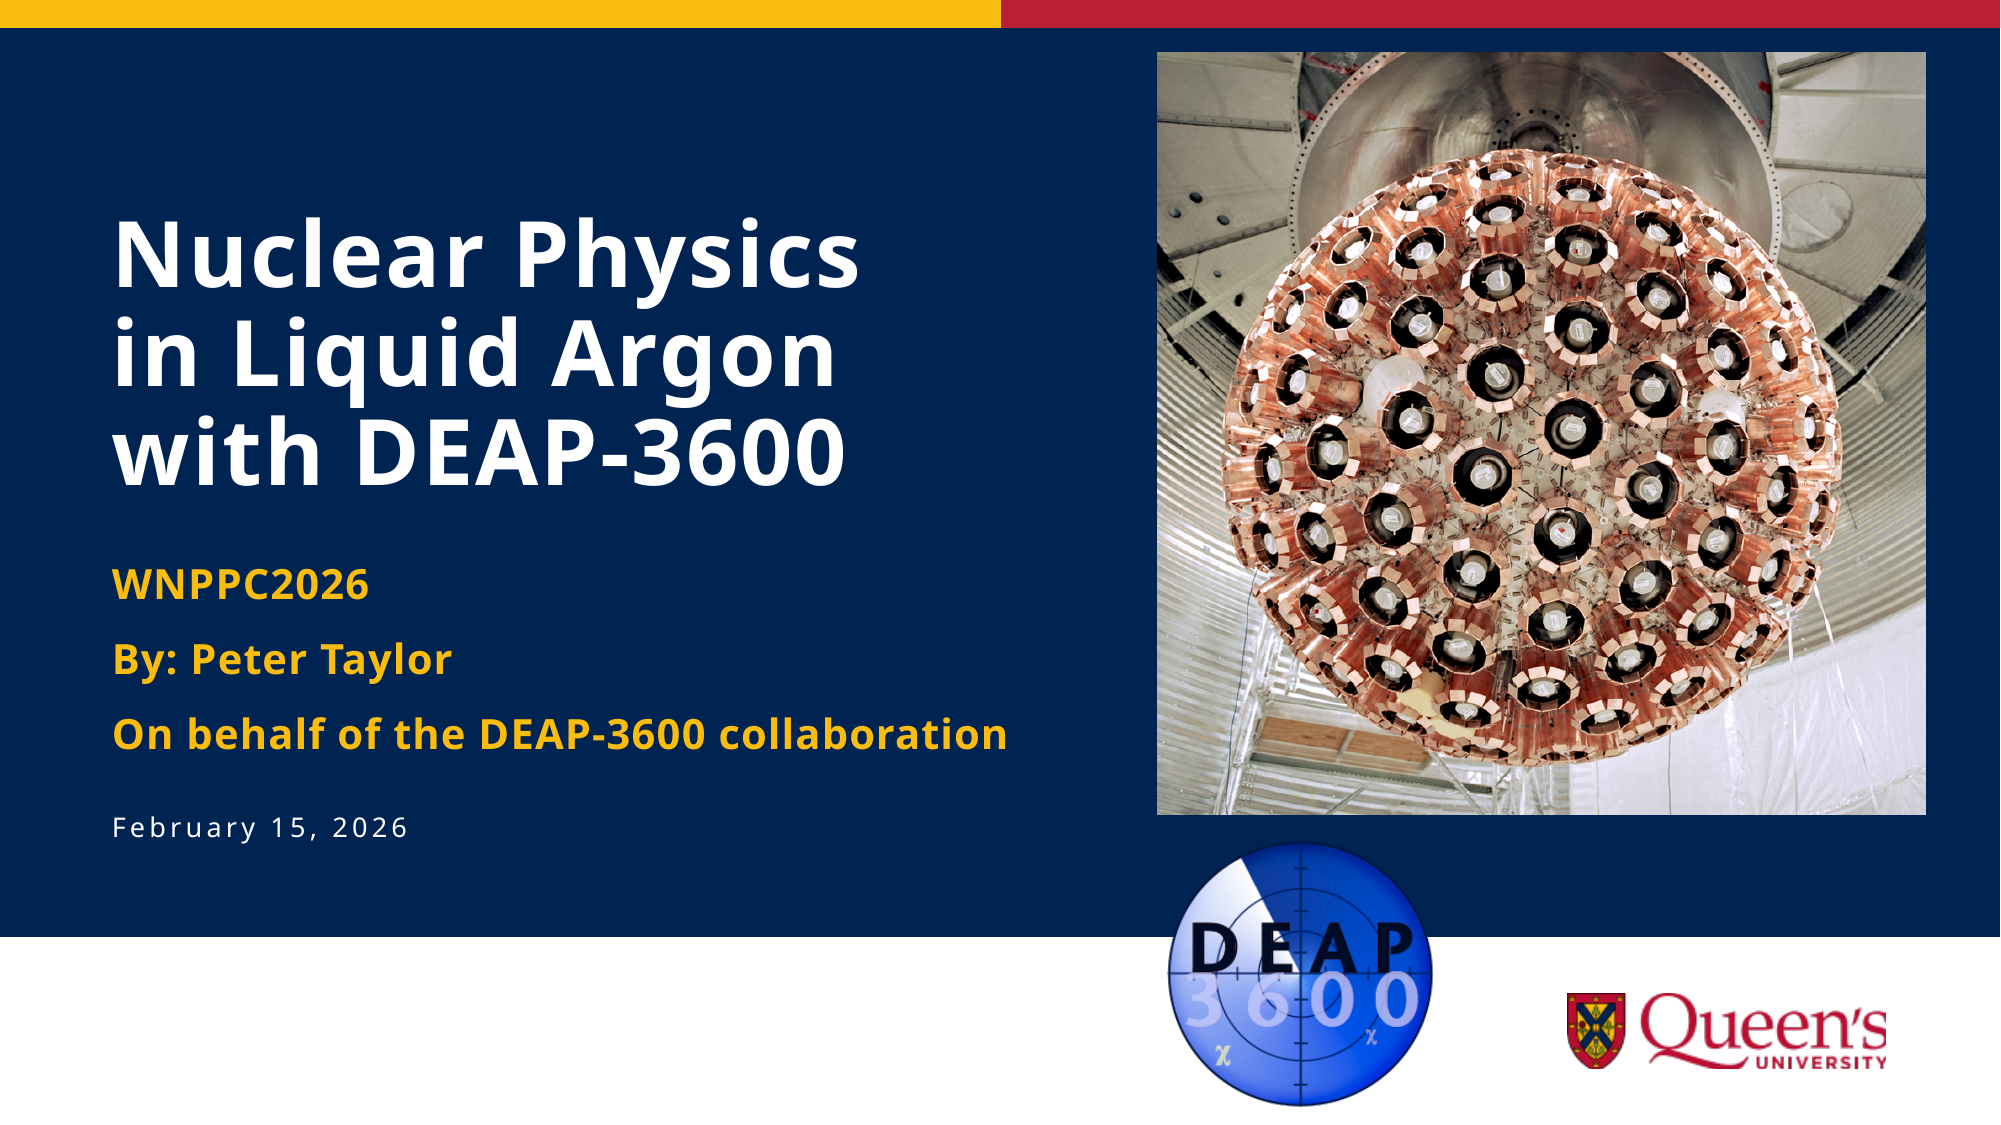

# Nuclear Physics in Liquid Argon with DEAP-3600
WNPPC2026
By: Peter Taylor
On behalf of the DEAP-3600 collaboration
February 15, 2026